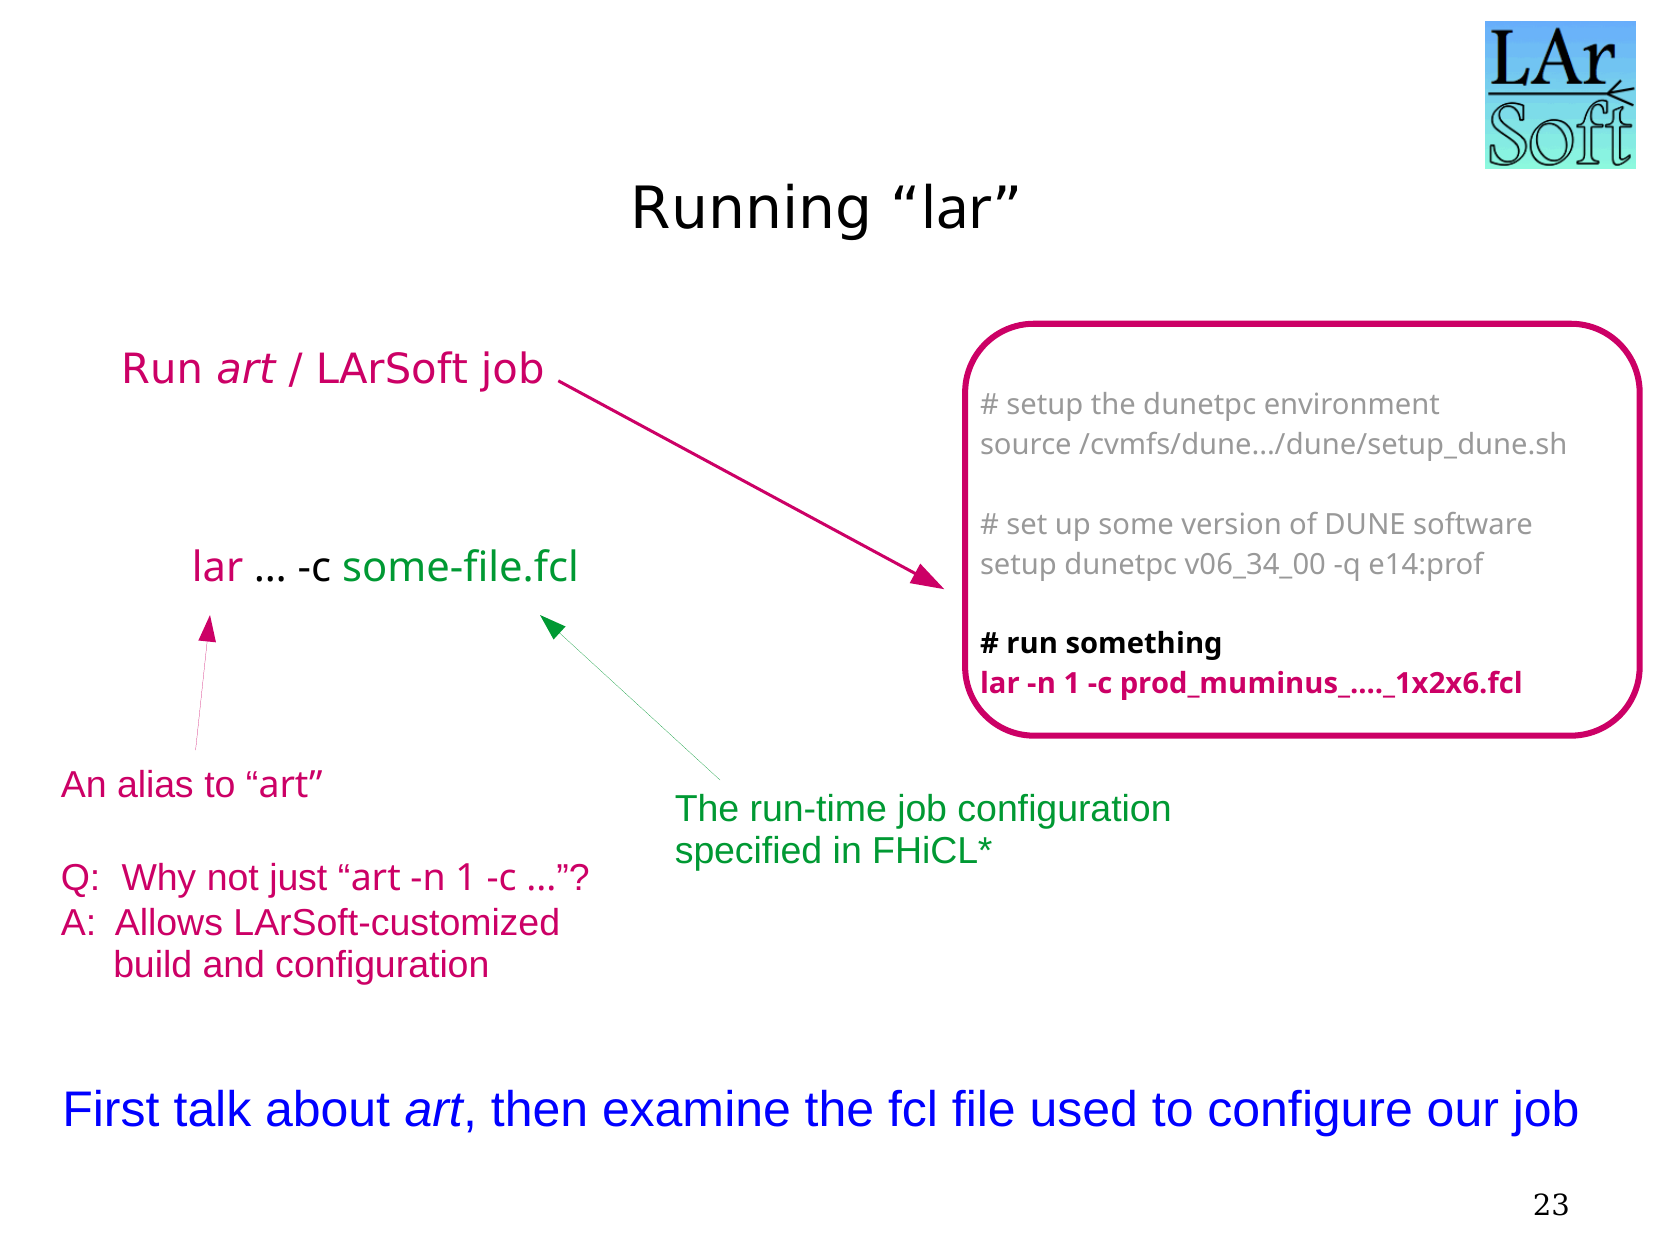

# Running “lar”
Run art / LArSoft job
lar … -c some-file.fcl
# setup the dunetpc environment
source /cvmfs/dune.../dune/setup_dune.sh
# set up some version of DUNE software
setup dunetpc v06_34_00 -q e14:prof
# run something
lar -n 1 -c prod_muminus_...._1x2x6.fcl
An alias to “art”
Q: Why not just “art -n 1 -c ...”?
A: Allows LArSoft-customized
 build and configuration
The run-time job configuration
specified in FHiCL*
First talk about art, then examine the fcl file used to configure our job
23